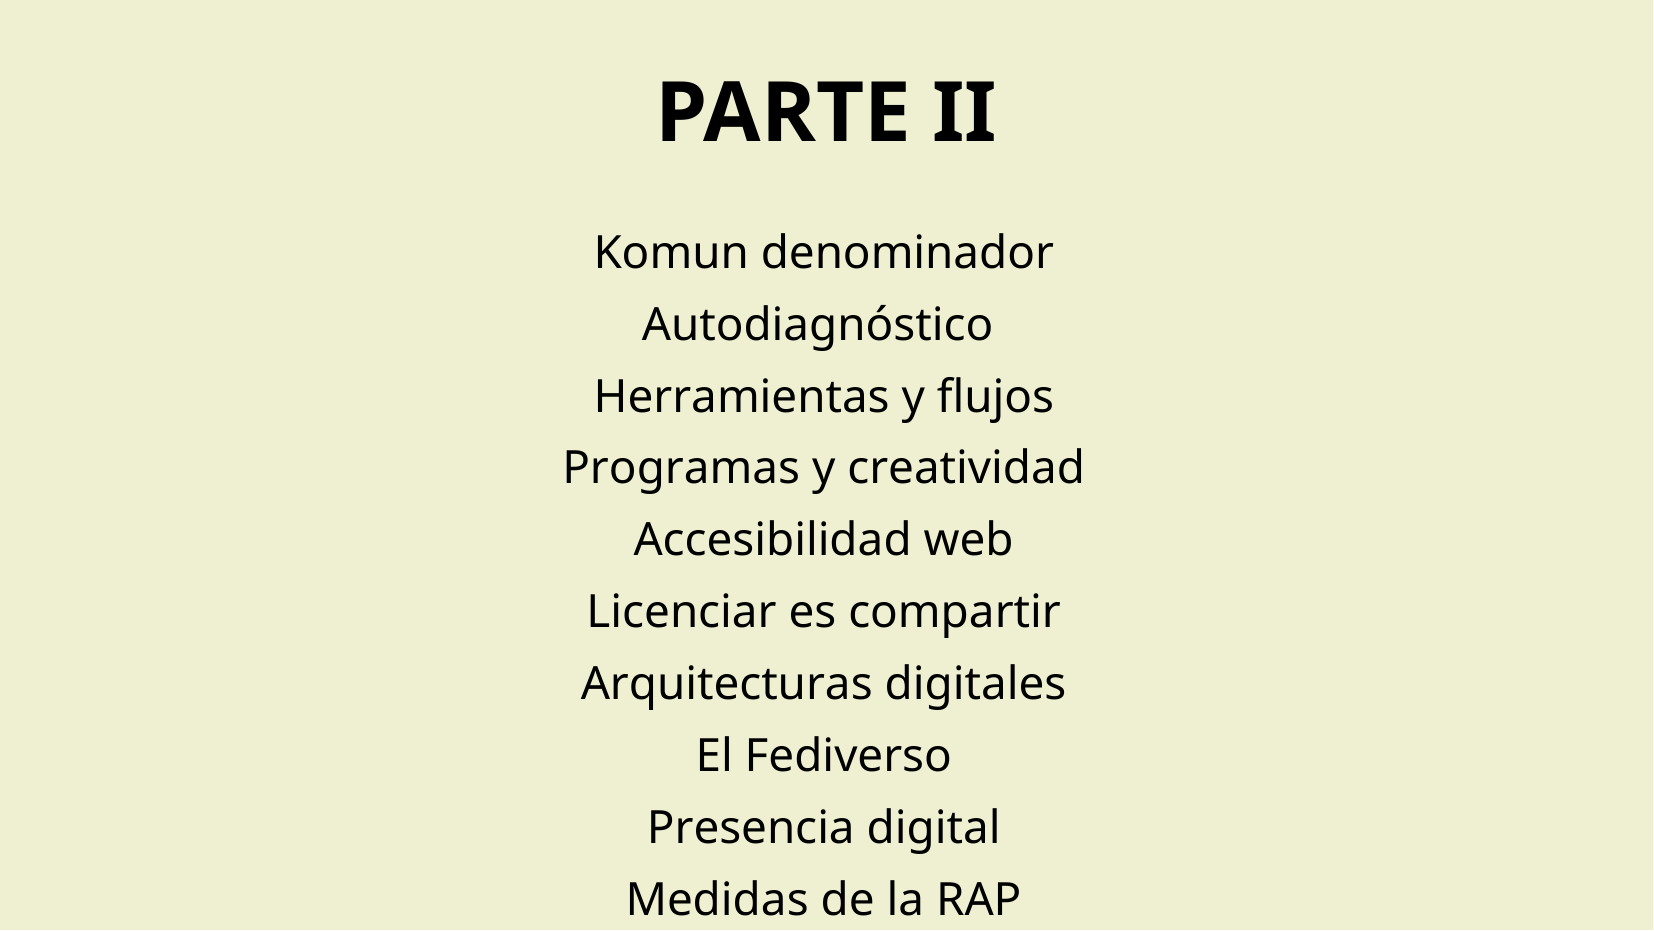

# PARTE II
Komun denominador
Autodiagnóstico
Herramientas y flujos
Programas y creatividad
Accesibilidad web
Licenciar es compartir
Arquitecturas digitales
El Fediverso
Presencia digital
Medidas de la RAP
Criterios Komunikilo
Gracias